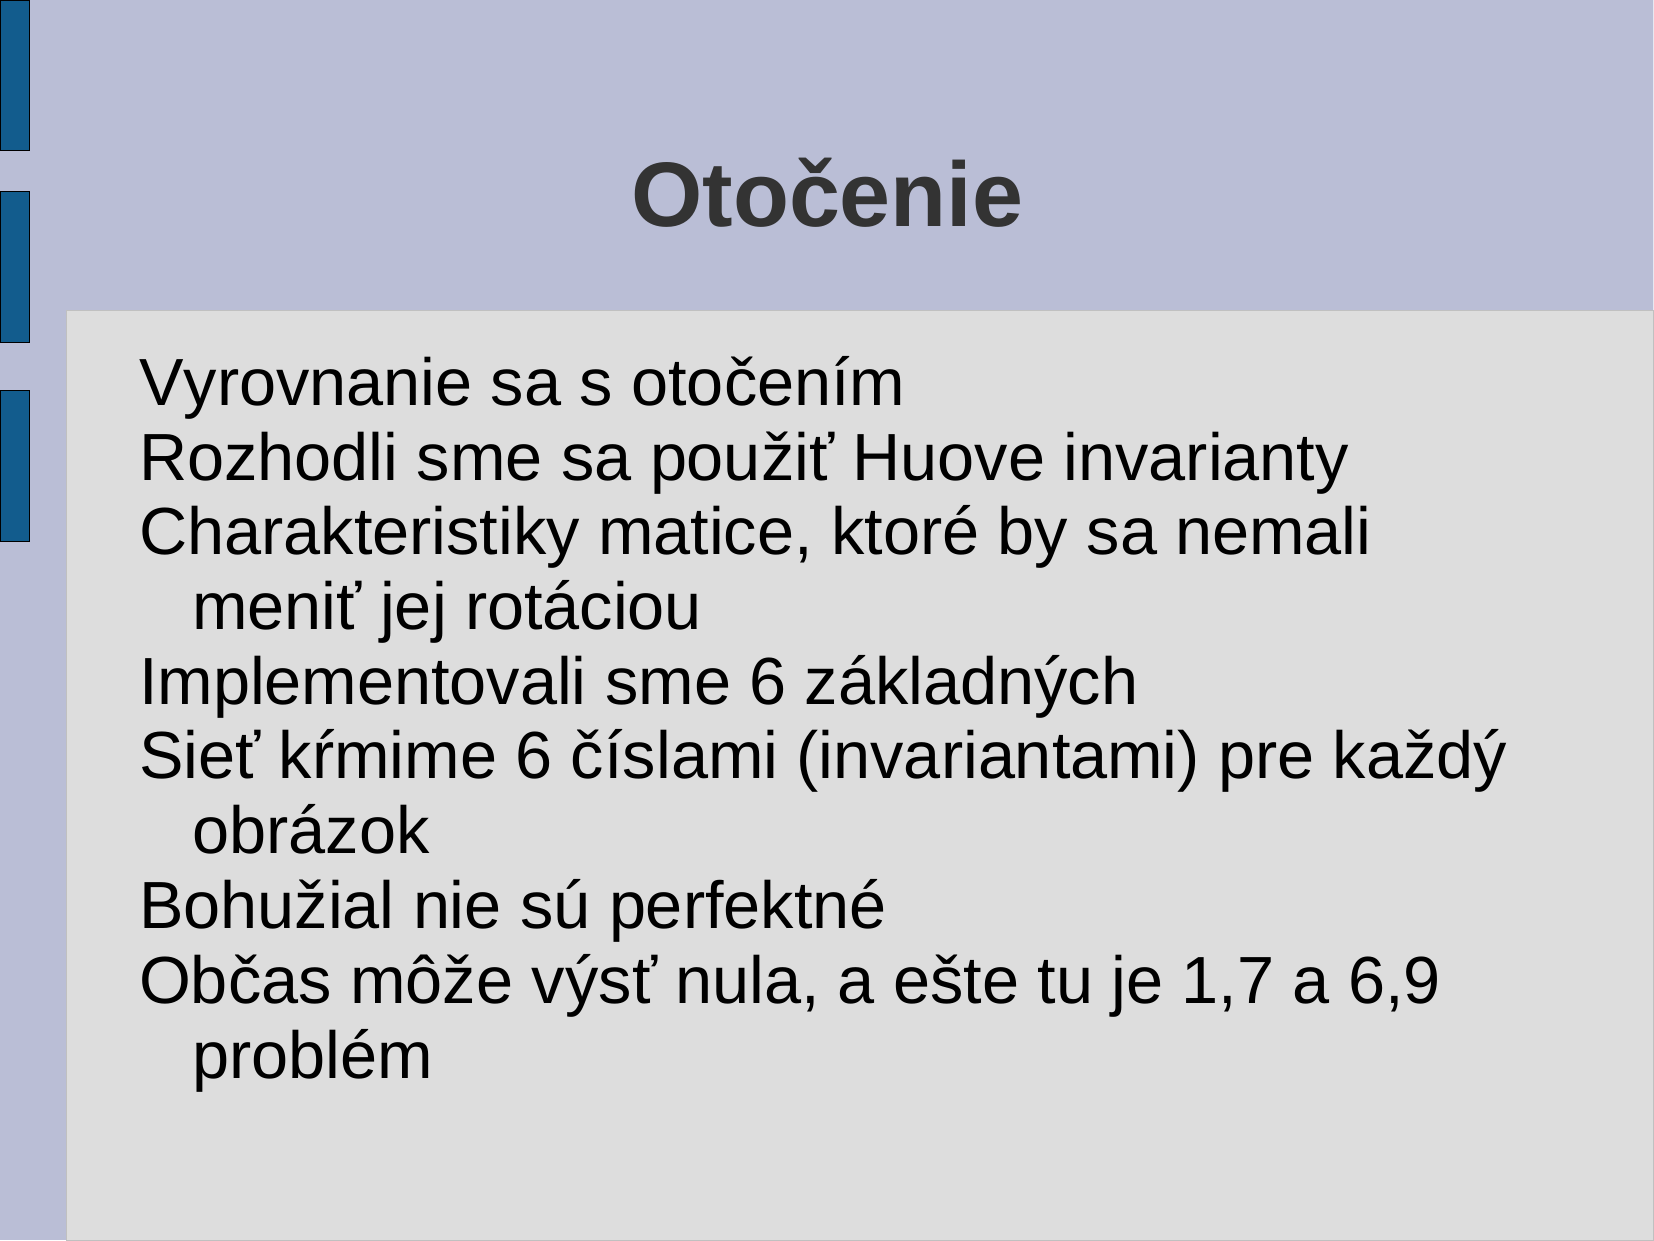

# Otočenie
Vyrovnanie sa s otočením
Rozhodli sme sa použiť Huove invarianty
Charakteristiky matice, ktoré by sa nemali meniť jej rotáciou
Implementovali sme 6 základných
Sieť kŕmime 6 číslami (invariantami) pre každý obrázok
Bohužial nie sú perfektné
Občas môže výsť nula, a ešte tu je 1,7 a 6,9 problém